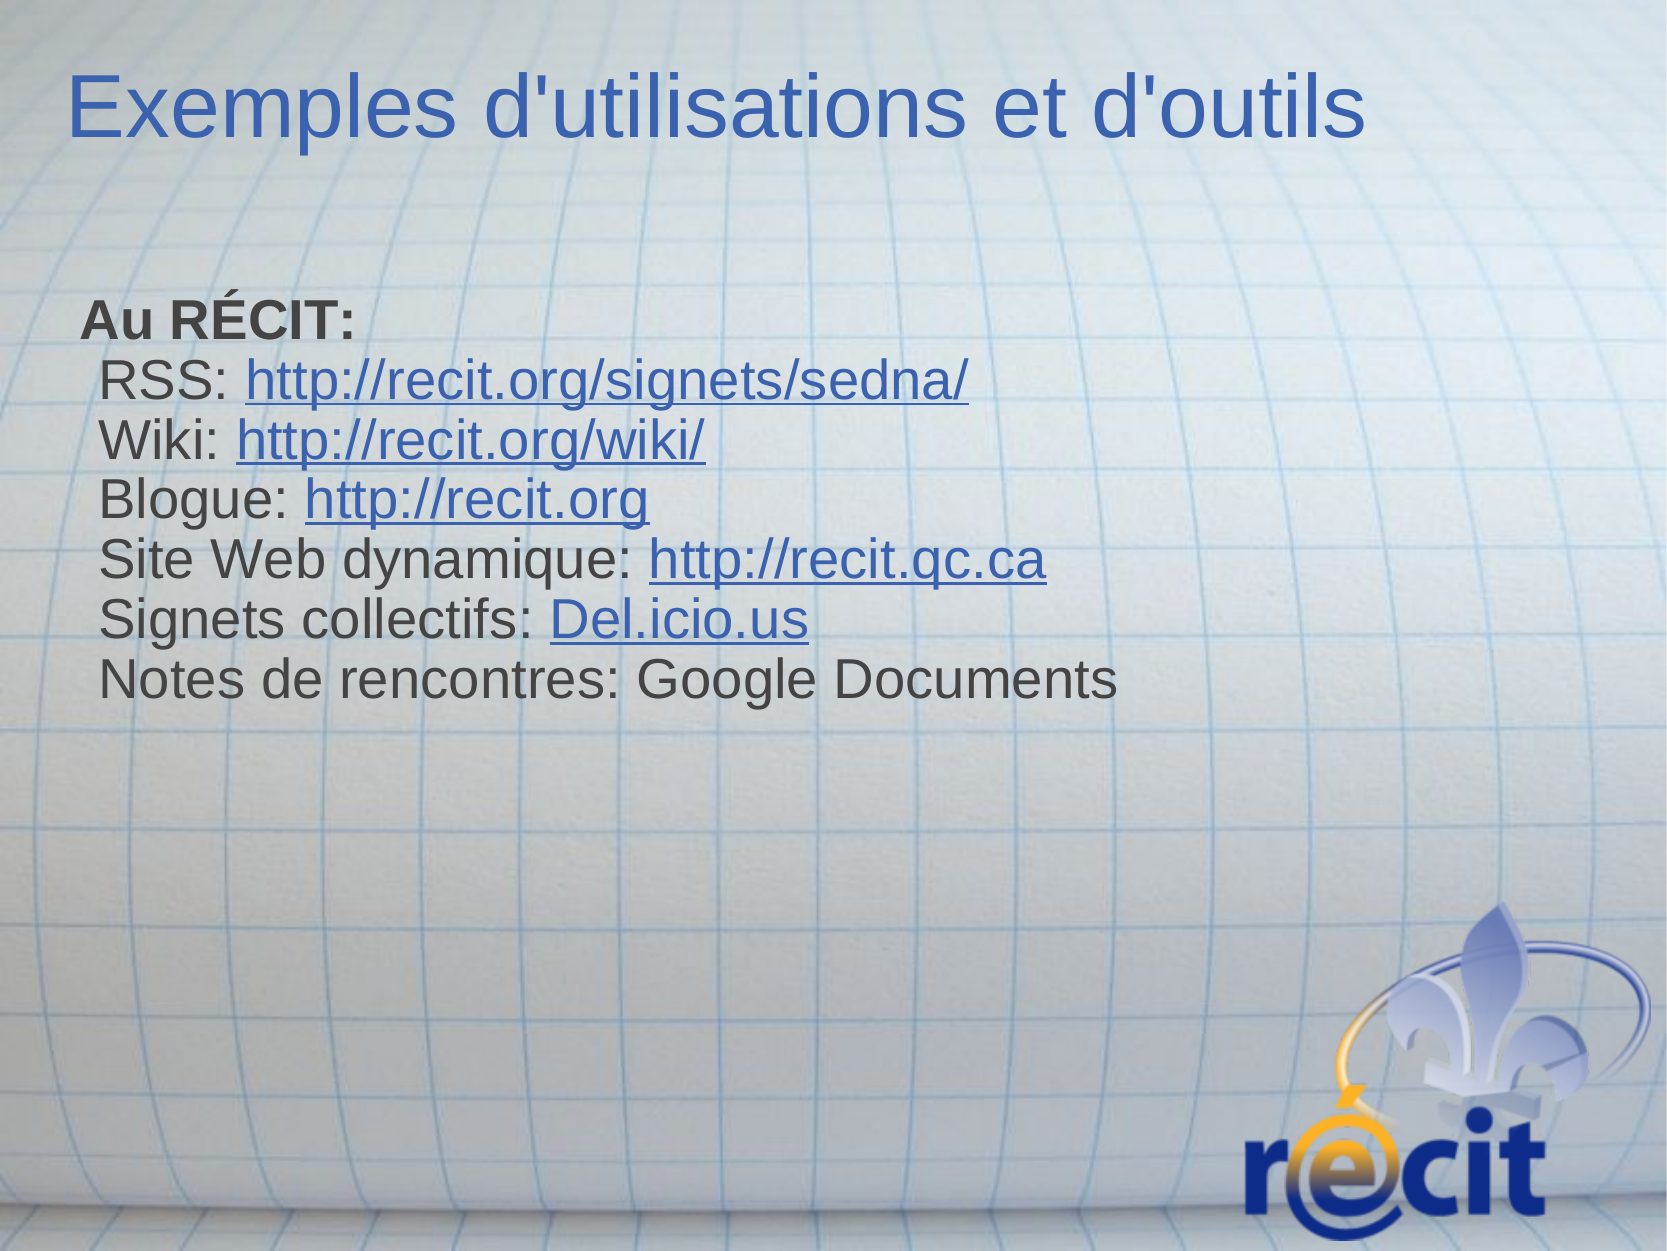

# Exemples d'utilisations et d'outils
Au RÉCIT:
RSS: http://recit.org/signets/sedna/
Wiki: http://recit.org/wiki/
Blogue: http://recit.org
Site Web dynamique: http://recit.qc.ca
Signets collectifs: Del.icio.us
Notes de rencontres: Google Documents